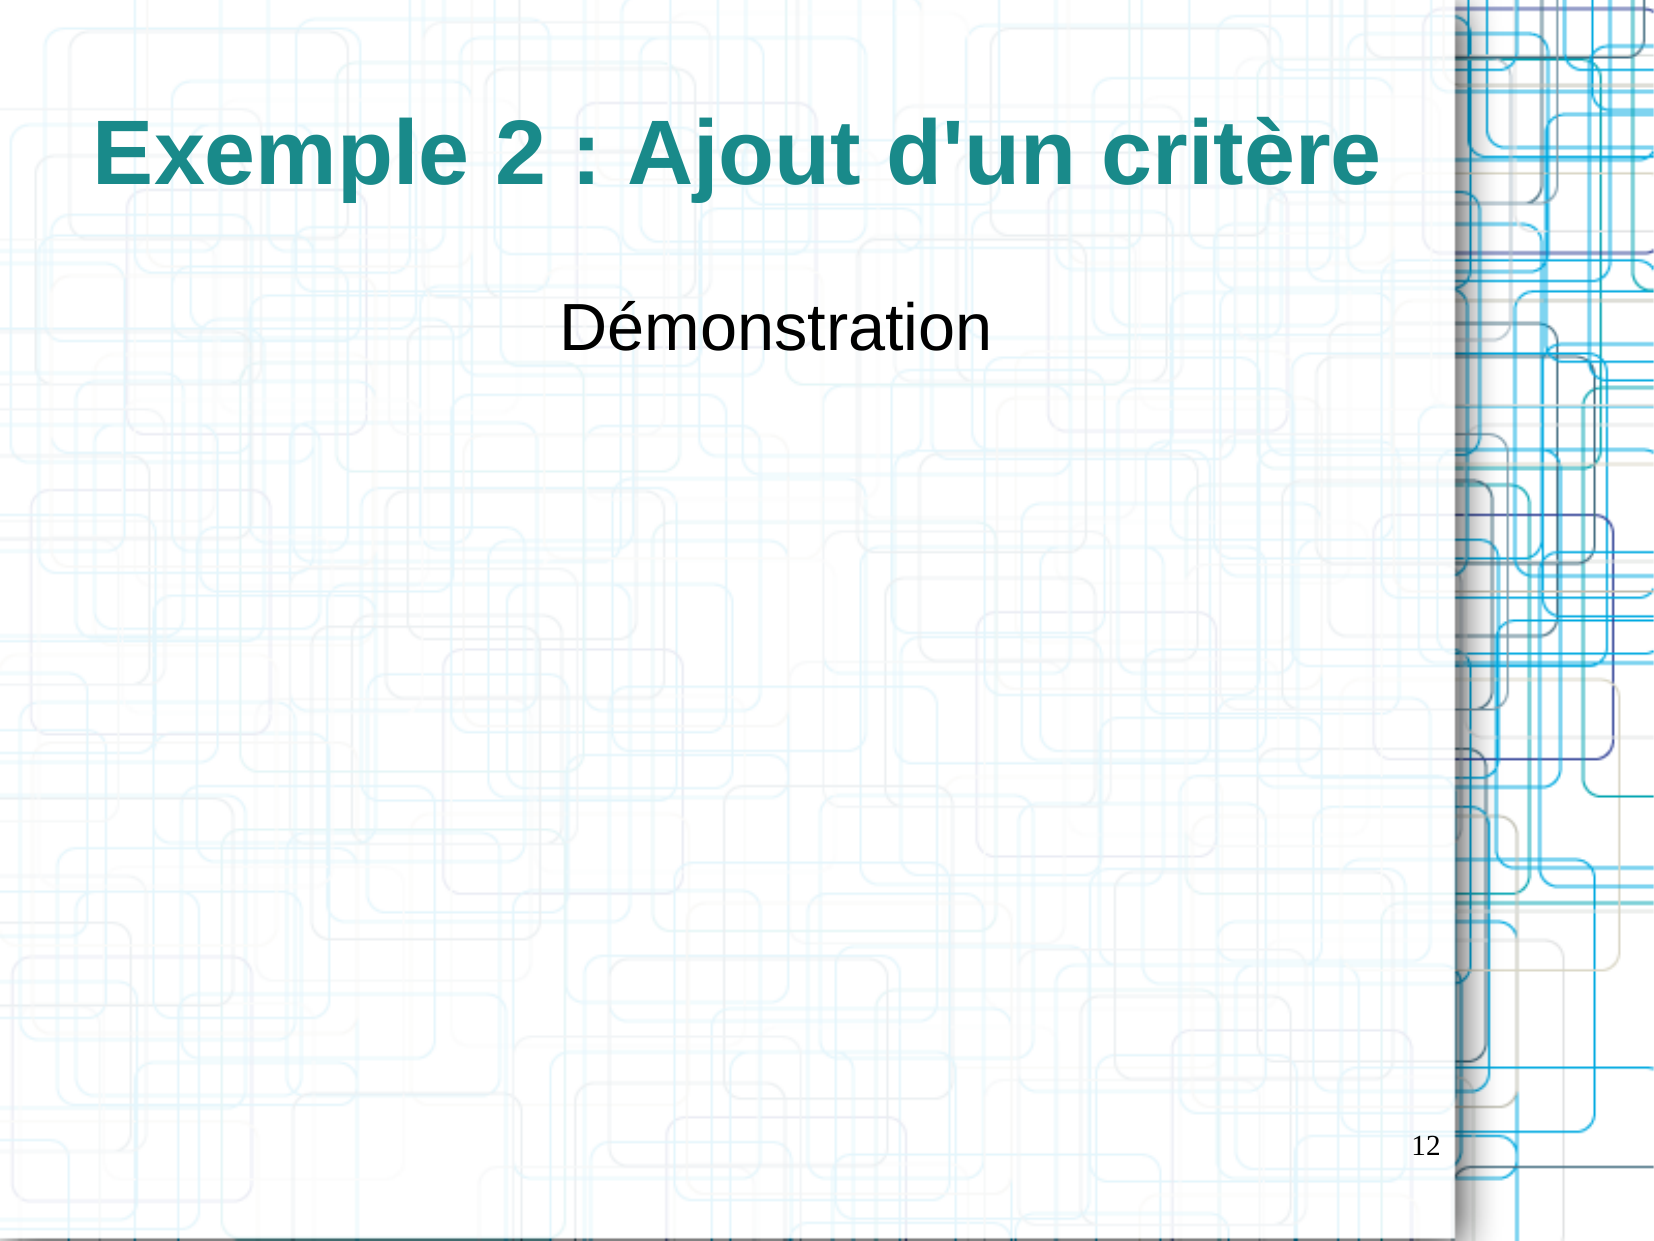

# Exemple 2 : Ajout d'un critère
Démonstration
12